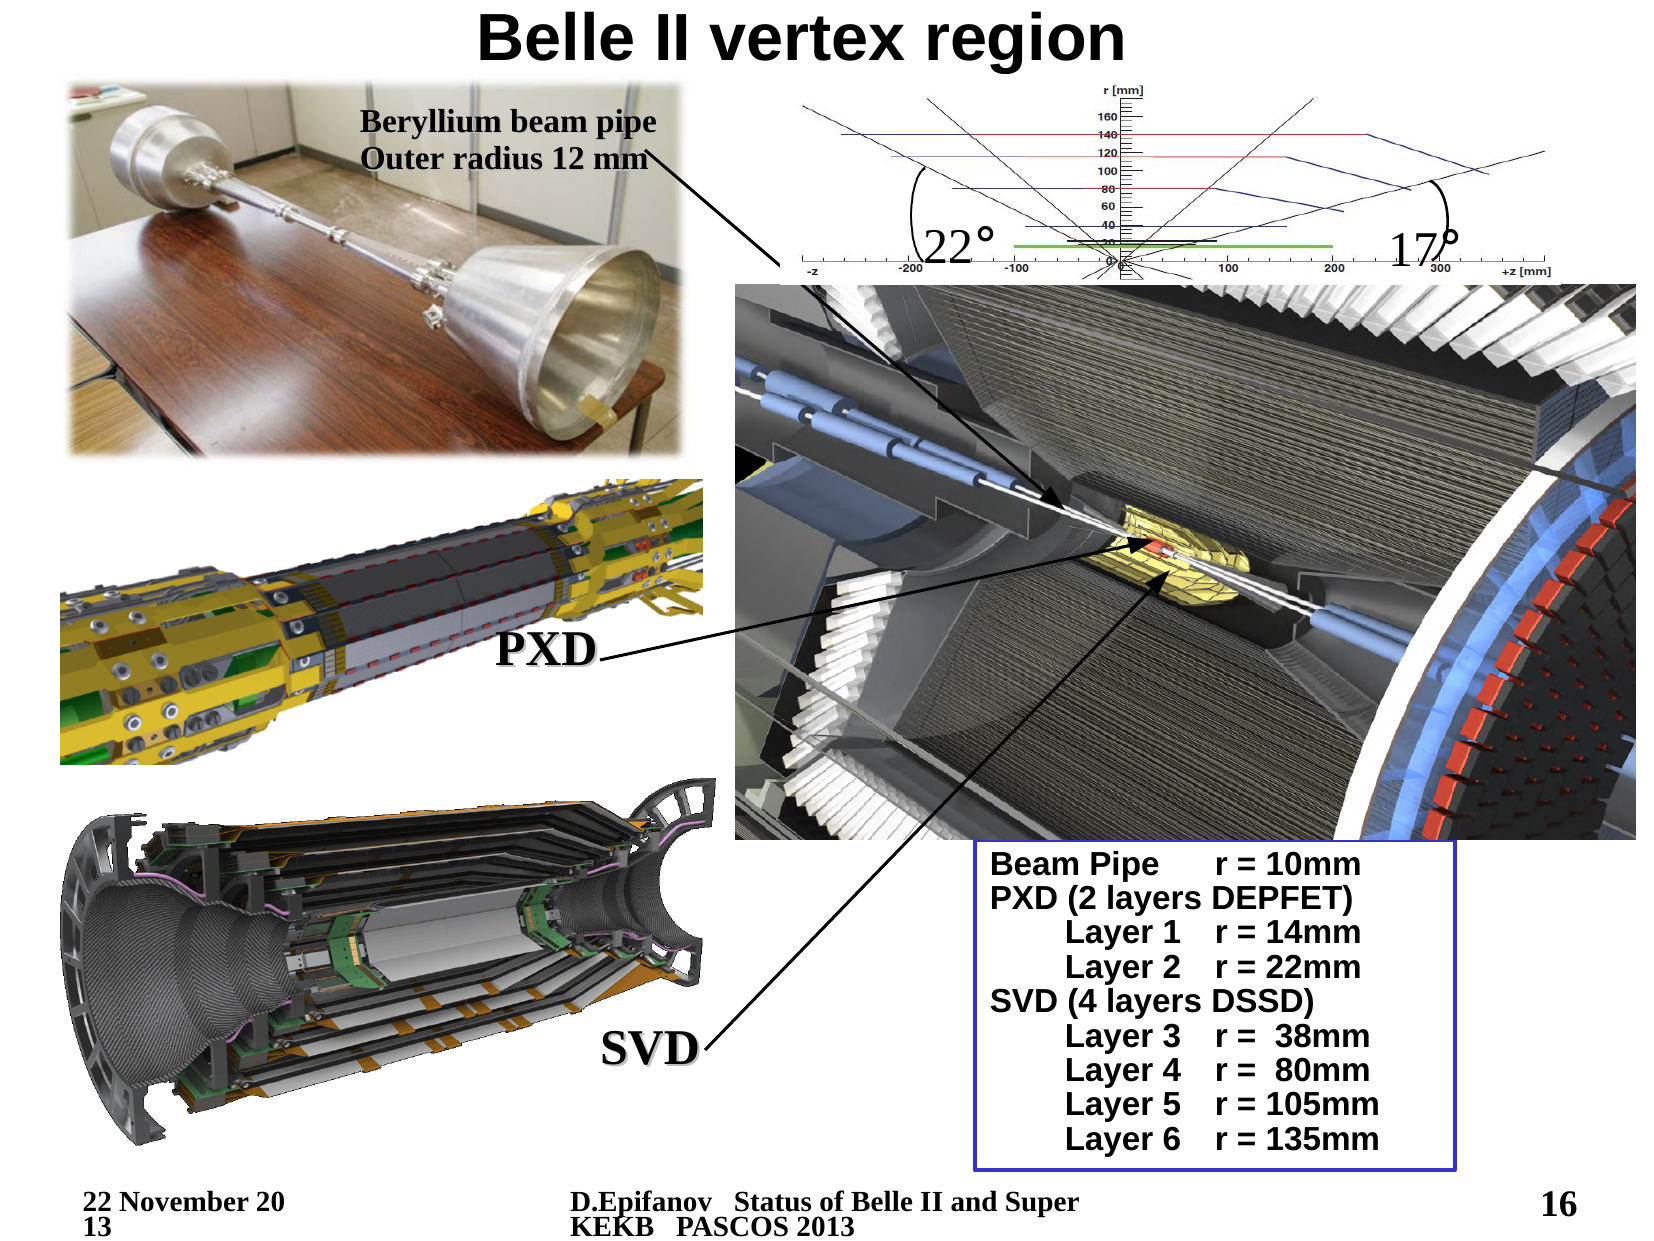

# Belle II vertex region
22°
17°
Beryllium beam pipe
Outer radius 12 mm
PXD
Beam Pipe	r = 10mm
PXD (2 layers DEPFET)
	Layer 1	r = 14mm
	Layer 2	r = 22mm
SVD (4 layers DSSD)
	Layer 3	r = 38mm
	Layer 4	r = 80mm
	Layer 5	r = 105mm
	Layer 6	r = 135mm
SVD
16
22 November 2013
D.Epifanov Status of Belle II and SuperKEKB PASCOS 2013